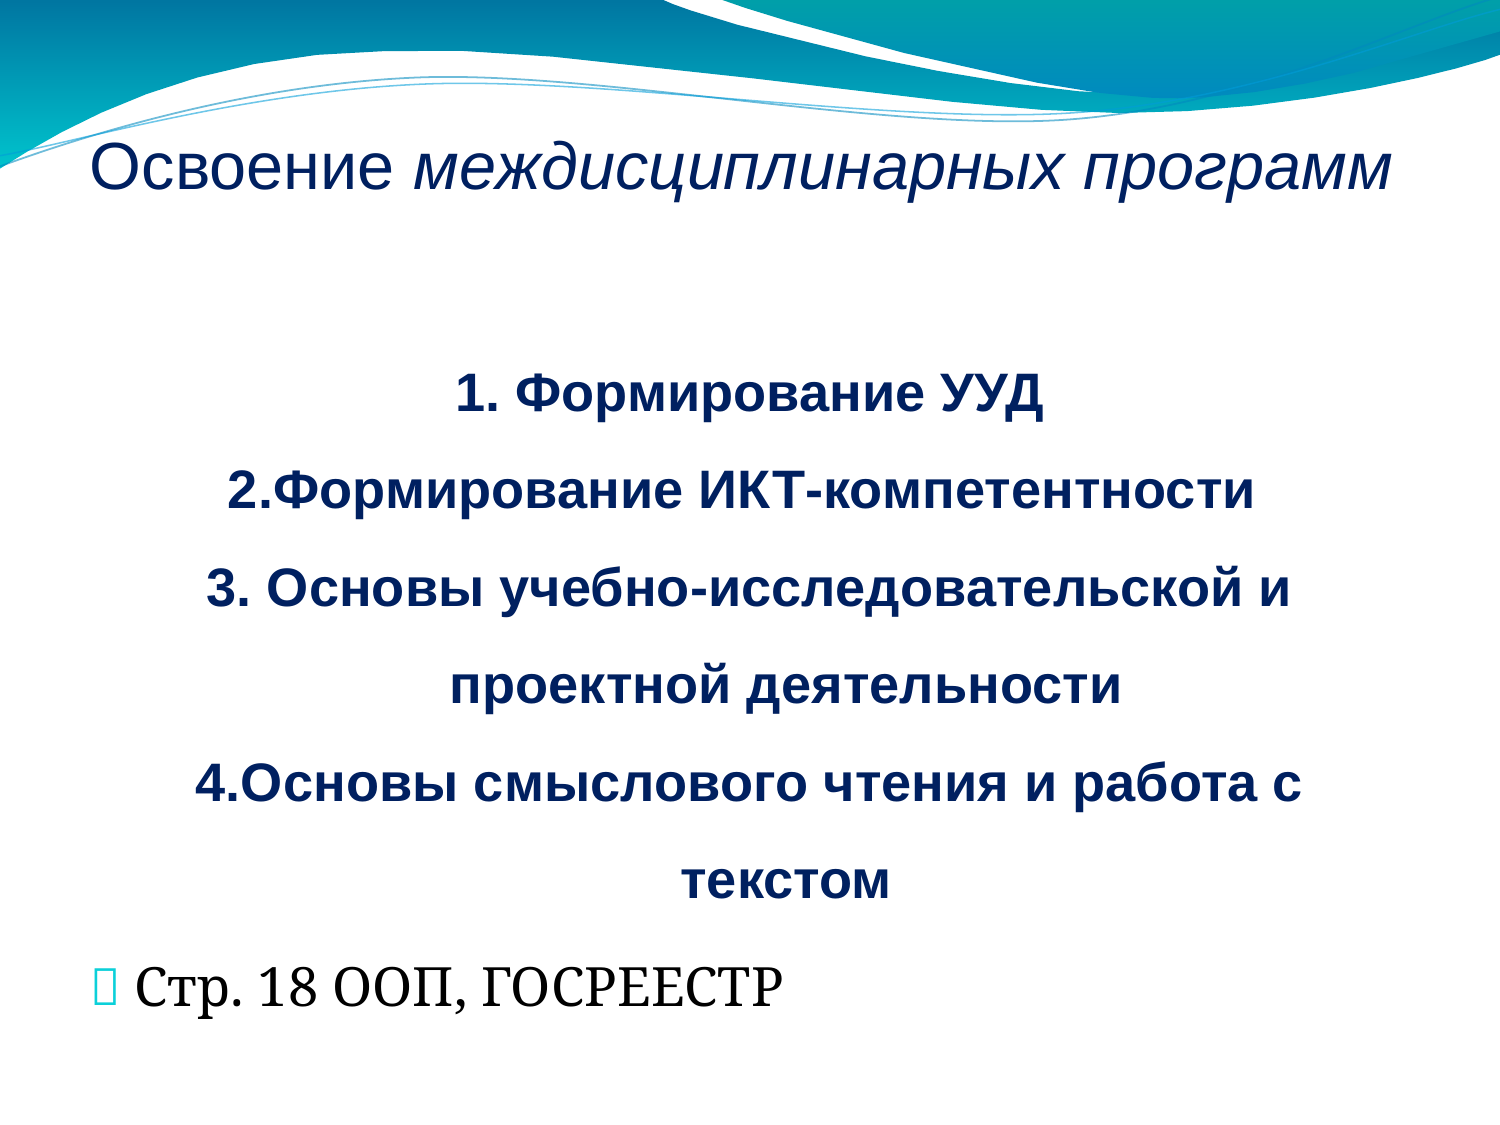

# Освоение междисциплинарных программ
1. Формирование УУД
2.Формирование ИКТ-компетентности
3. Основы учебно-исследовательской и проектной деятельности
4.Основы смыслового чтения и работа с текстом
Стр. 18 ООП, ГОСРЕЕСТР